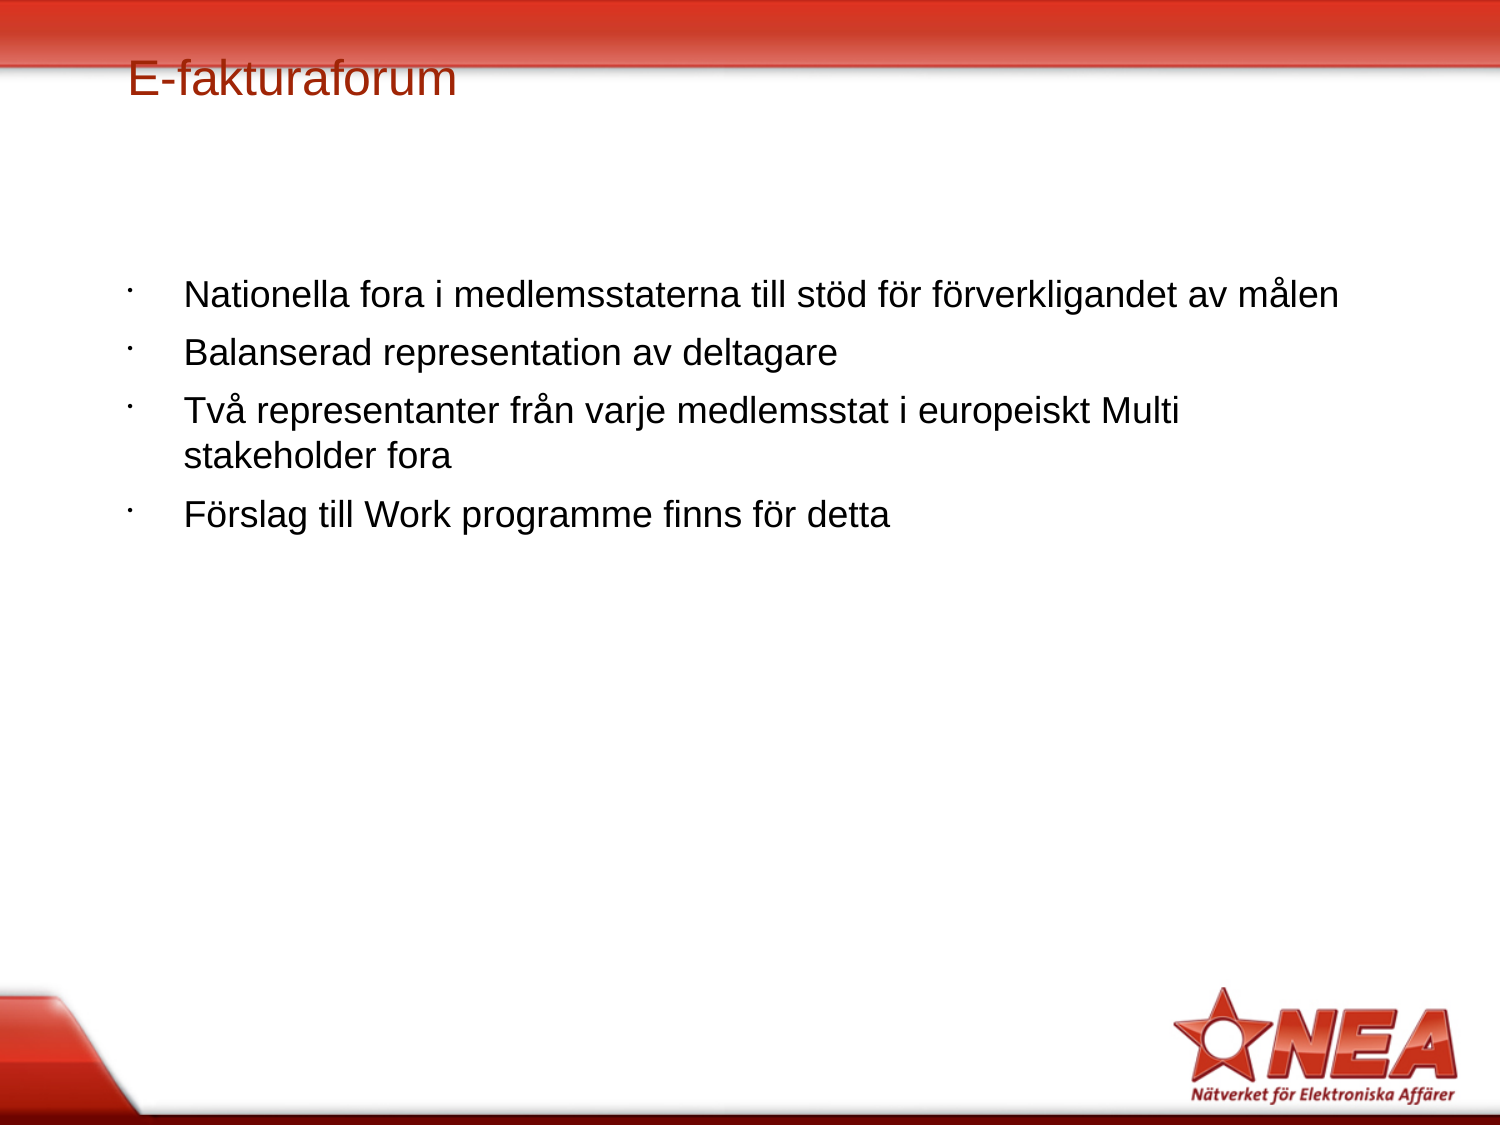

# E-fakturaforum
Nationella fora i medlemsstaterna till stöd för förverkligandet av målen
Balanserad representation av deltagare
Två representanter från varje medlemsstat i europeiskt Multi stakeholder fora
Förslag till Work programme finns för detta